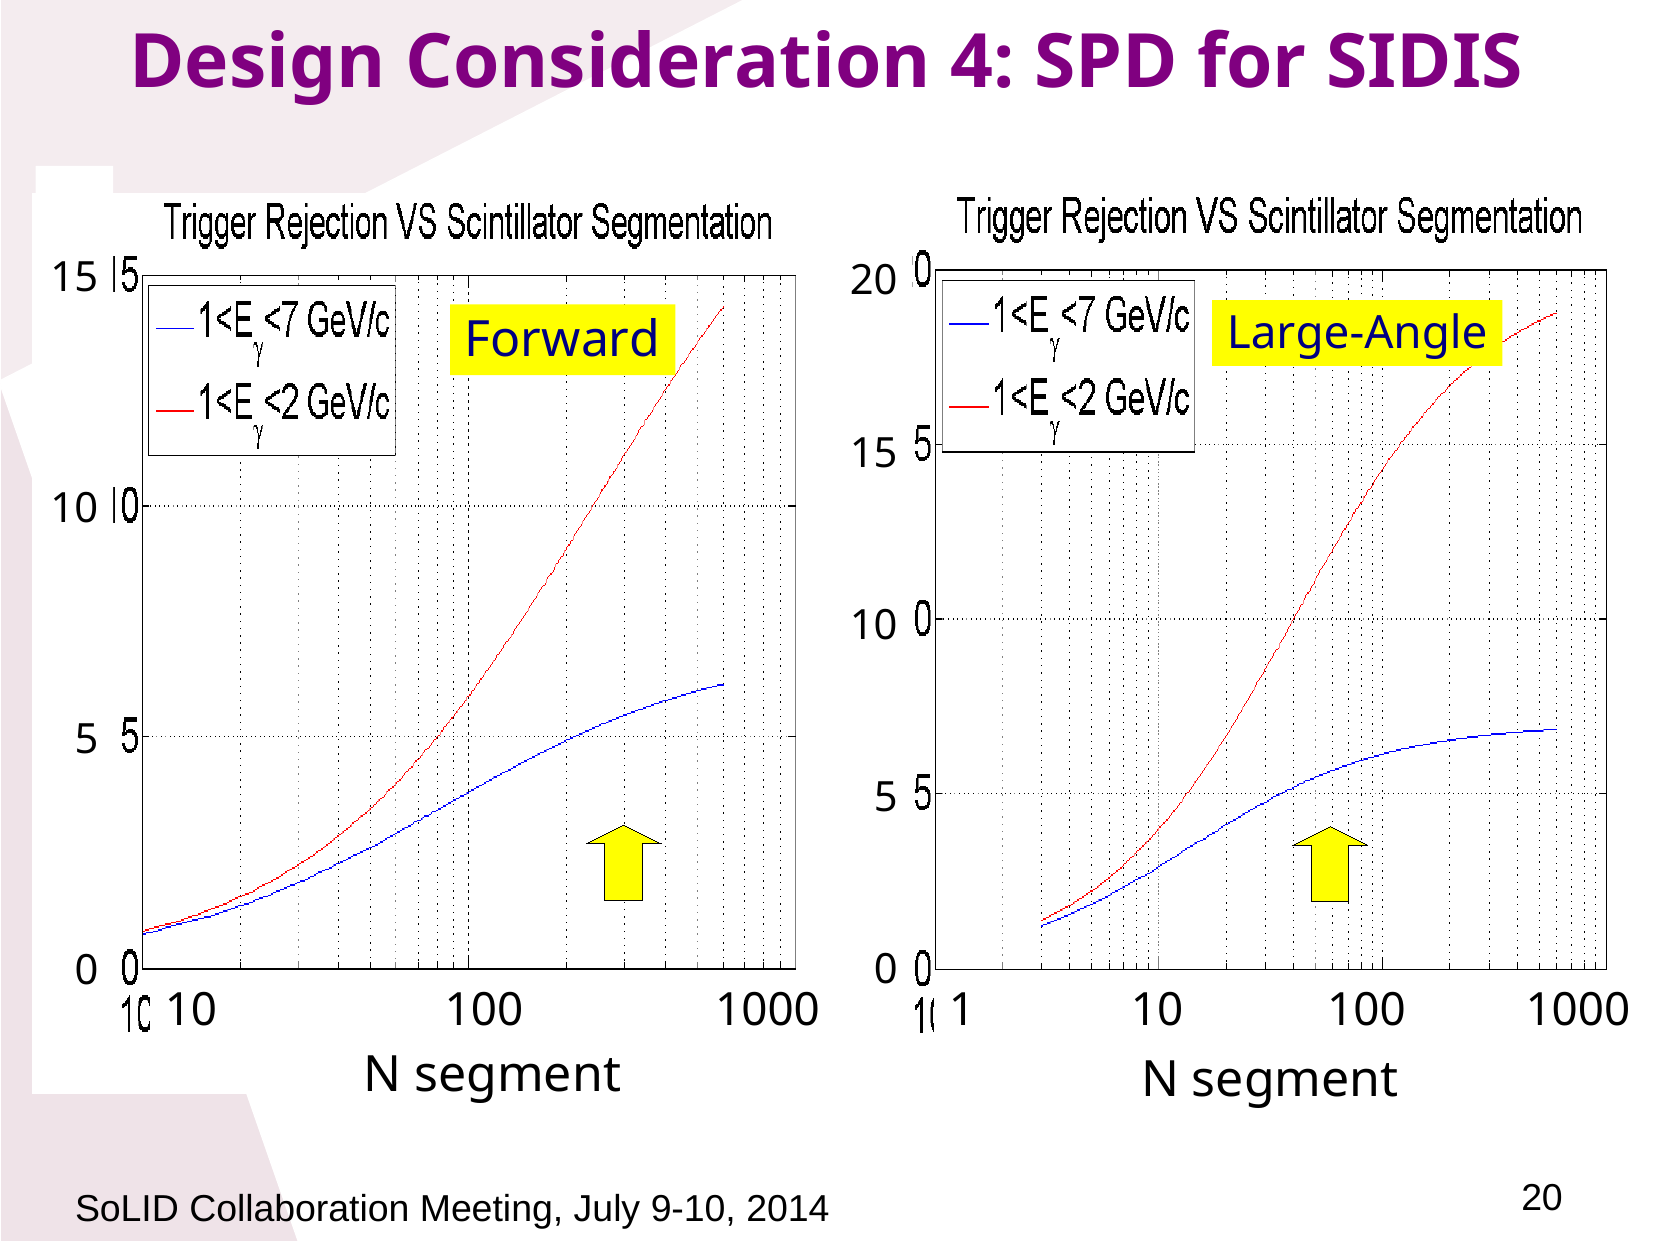

# Design Consideration 4: SPD for SIDIS
15
10
5
0
20
15
10
5
0
Large-Angle
Forward
10 100 1000
1 10 100 1000
N segment
N segment
20